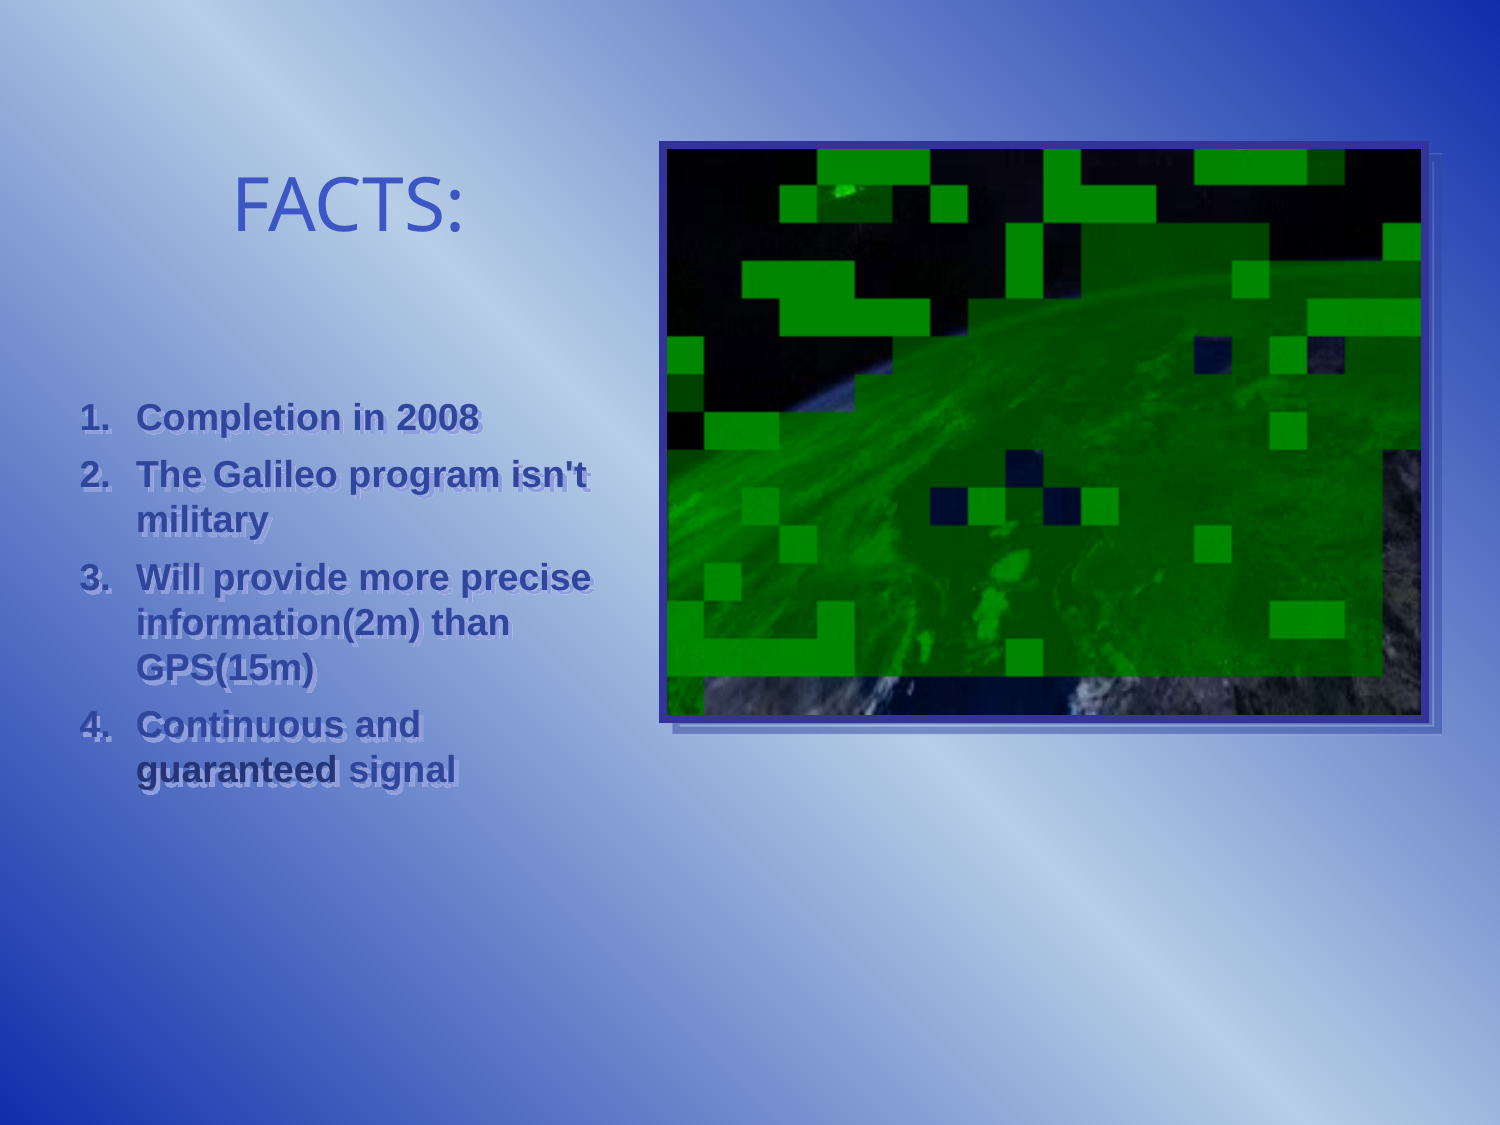

FACTS:
Completion in 2008
The Galileo program isn't military
Will provide more precise information(2m) than GPS(15m)
Continuous and guaranteed signal